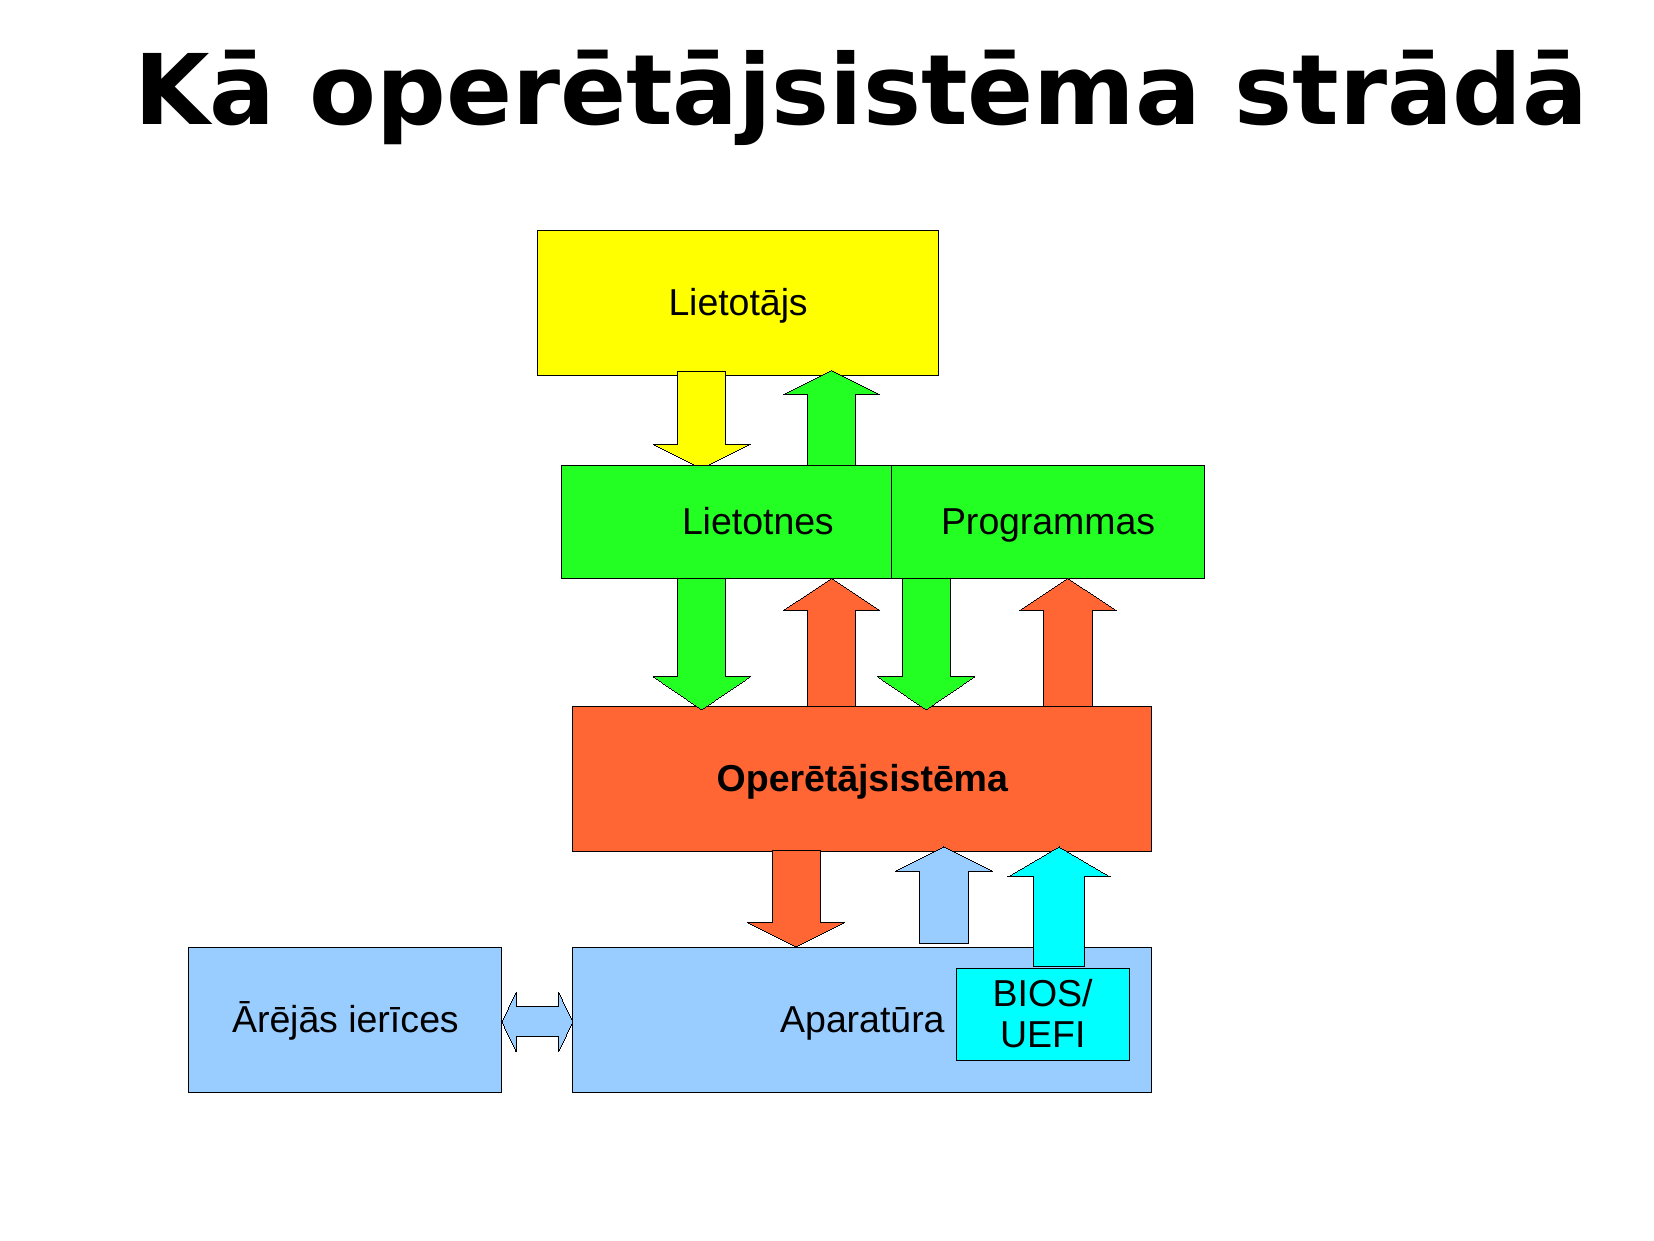

# Kā operētājsistēma strādā
Lietotājs
 Lietotnes
Programmas
Operētājsistēma
BIOS/
UEFI
Ārējās ierīces
Aparatūra